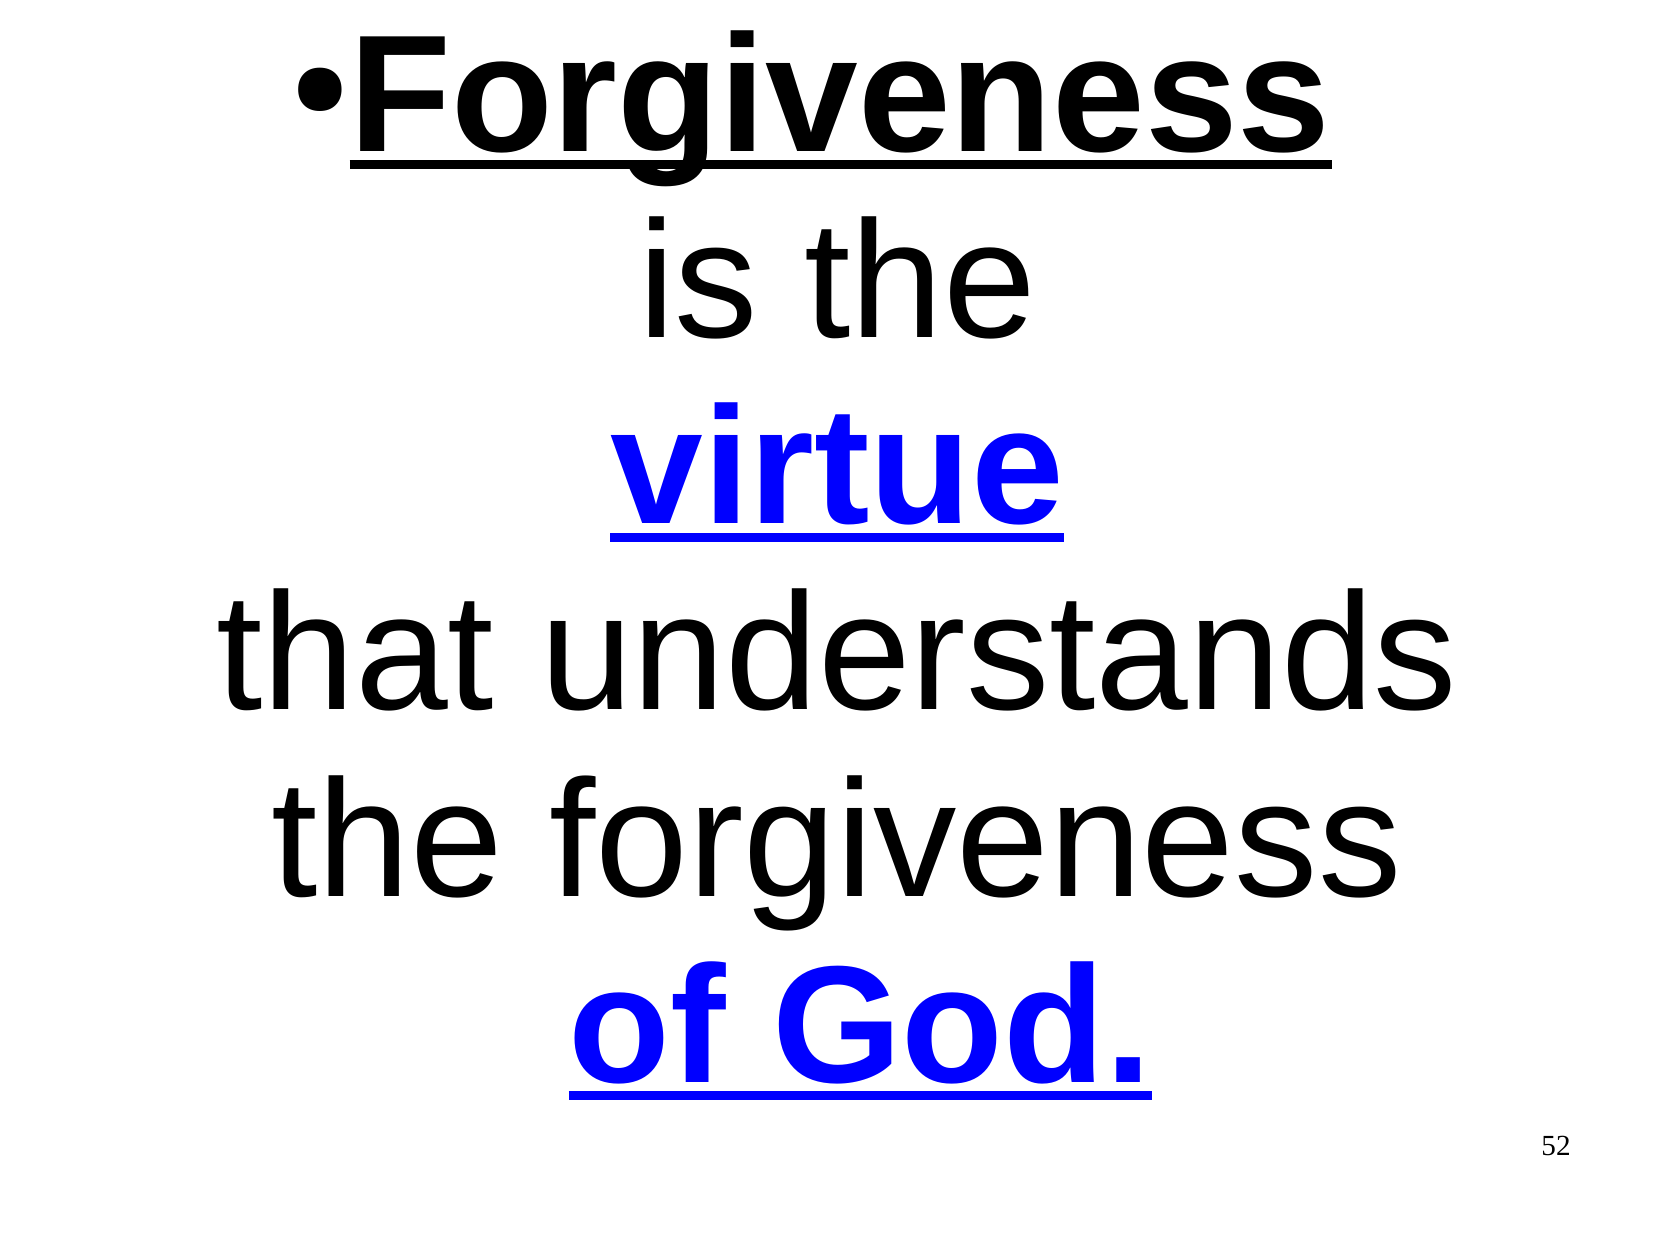

# Forgiveness is the virtue that understands the forgiveness of God.
52